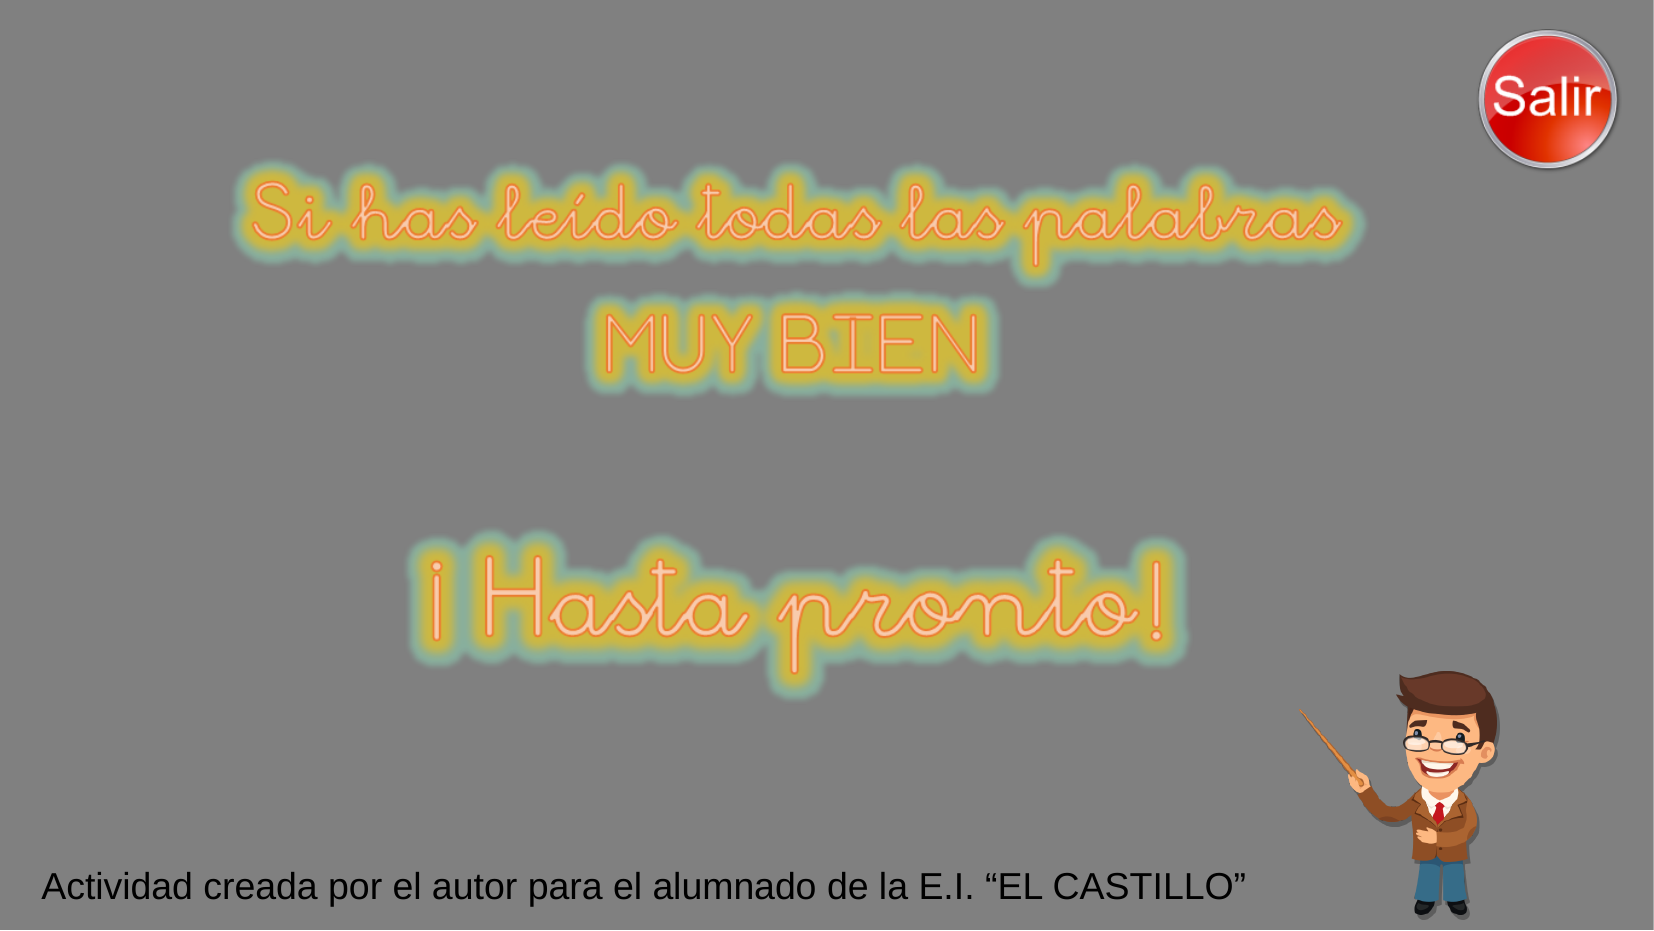

Actividad creada por el autor para el alumnado de la E.I. “EL CASTILLO”